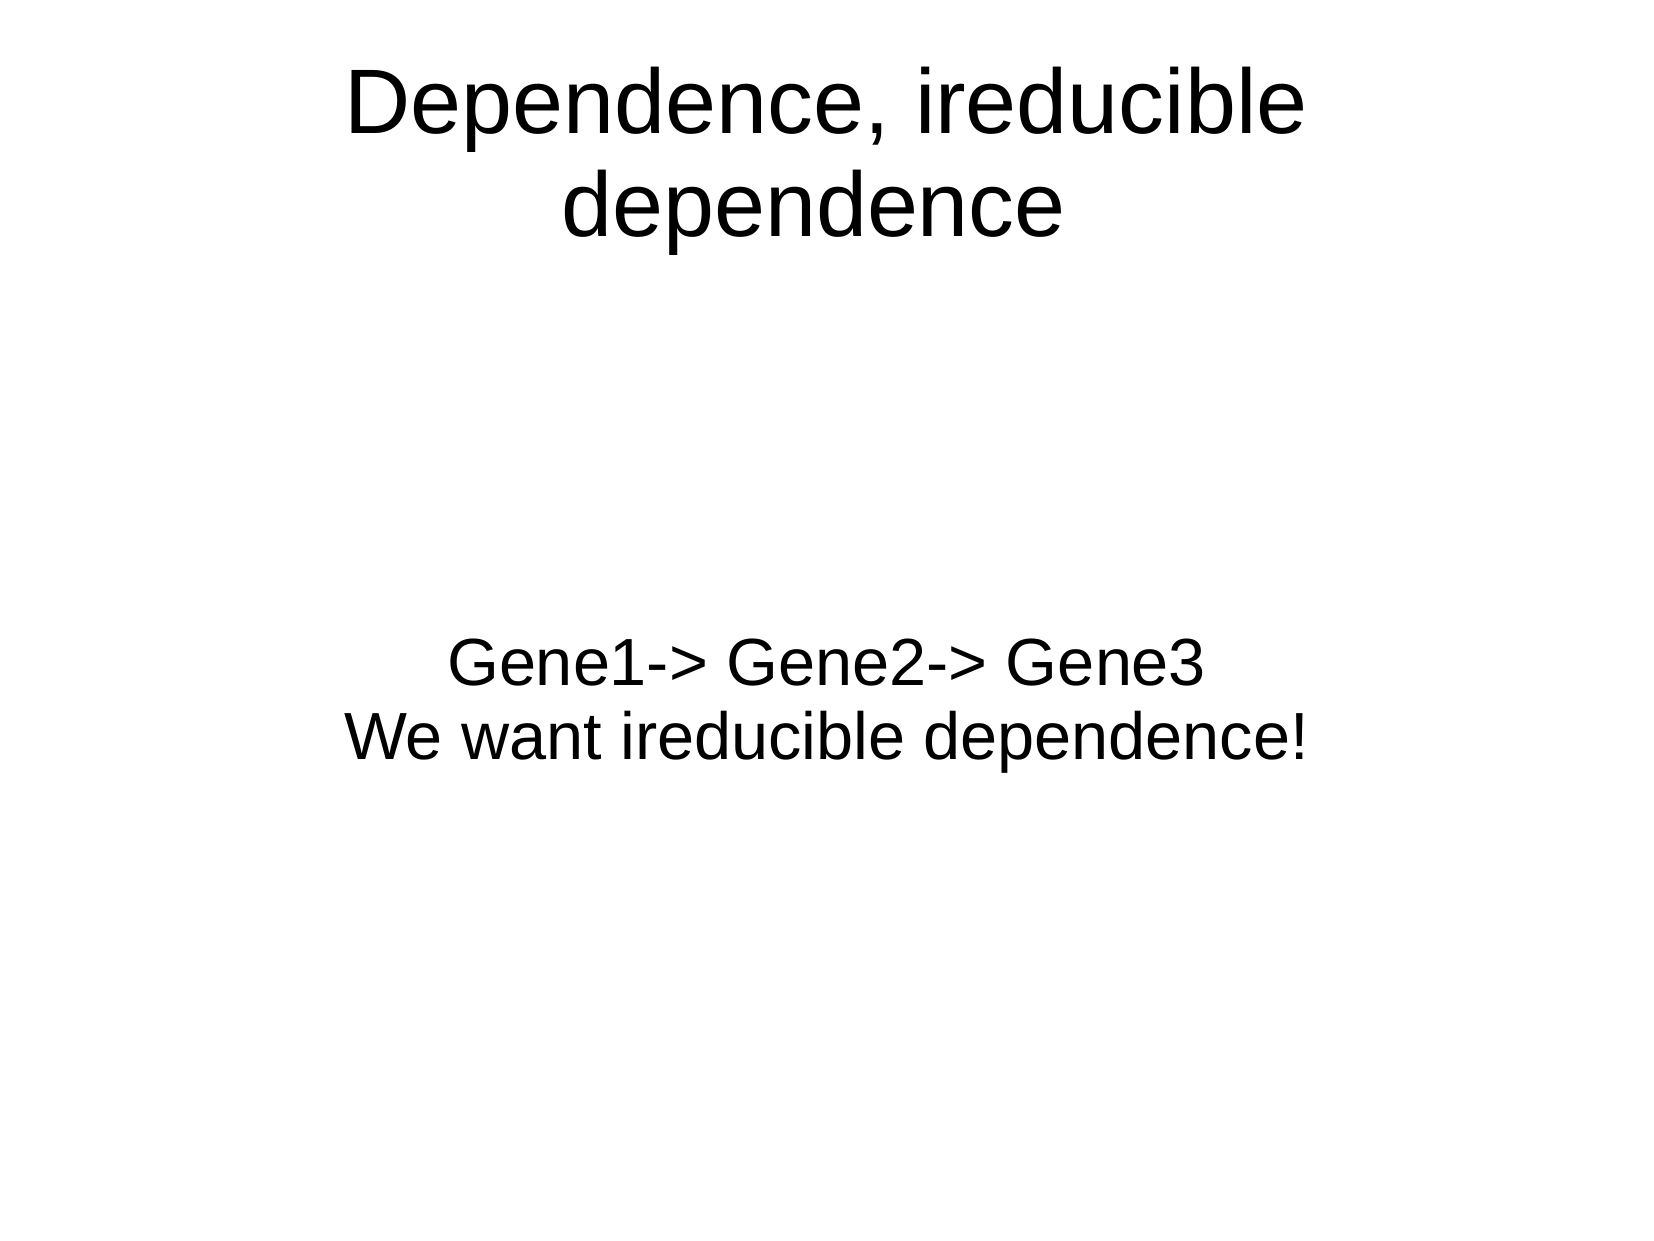

# Dependence, ireducible dependence
Gene1-> Gene2-> Gene3
We want ireducible dependence!